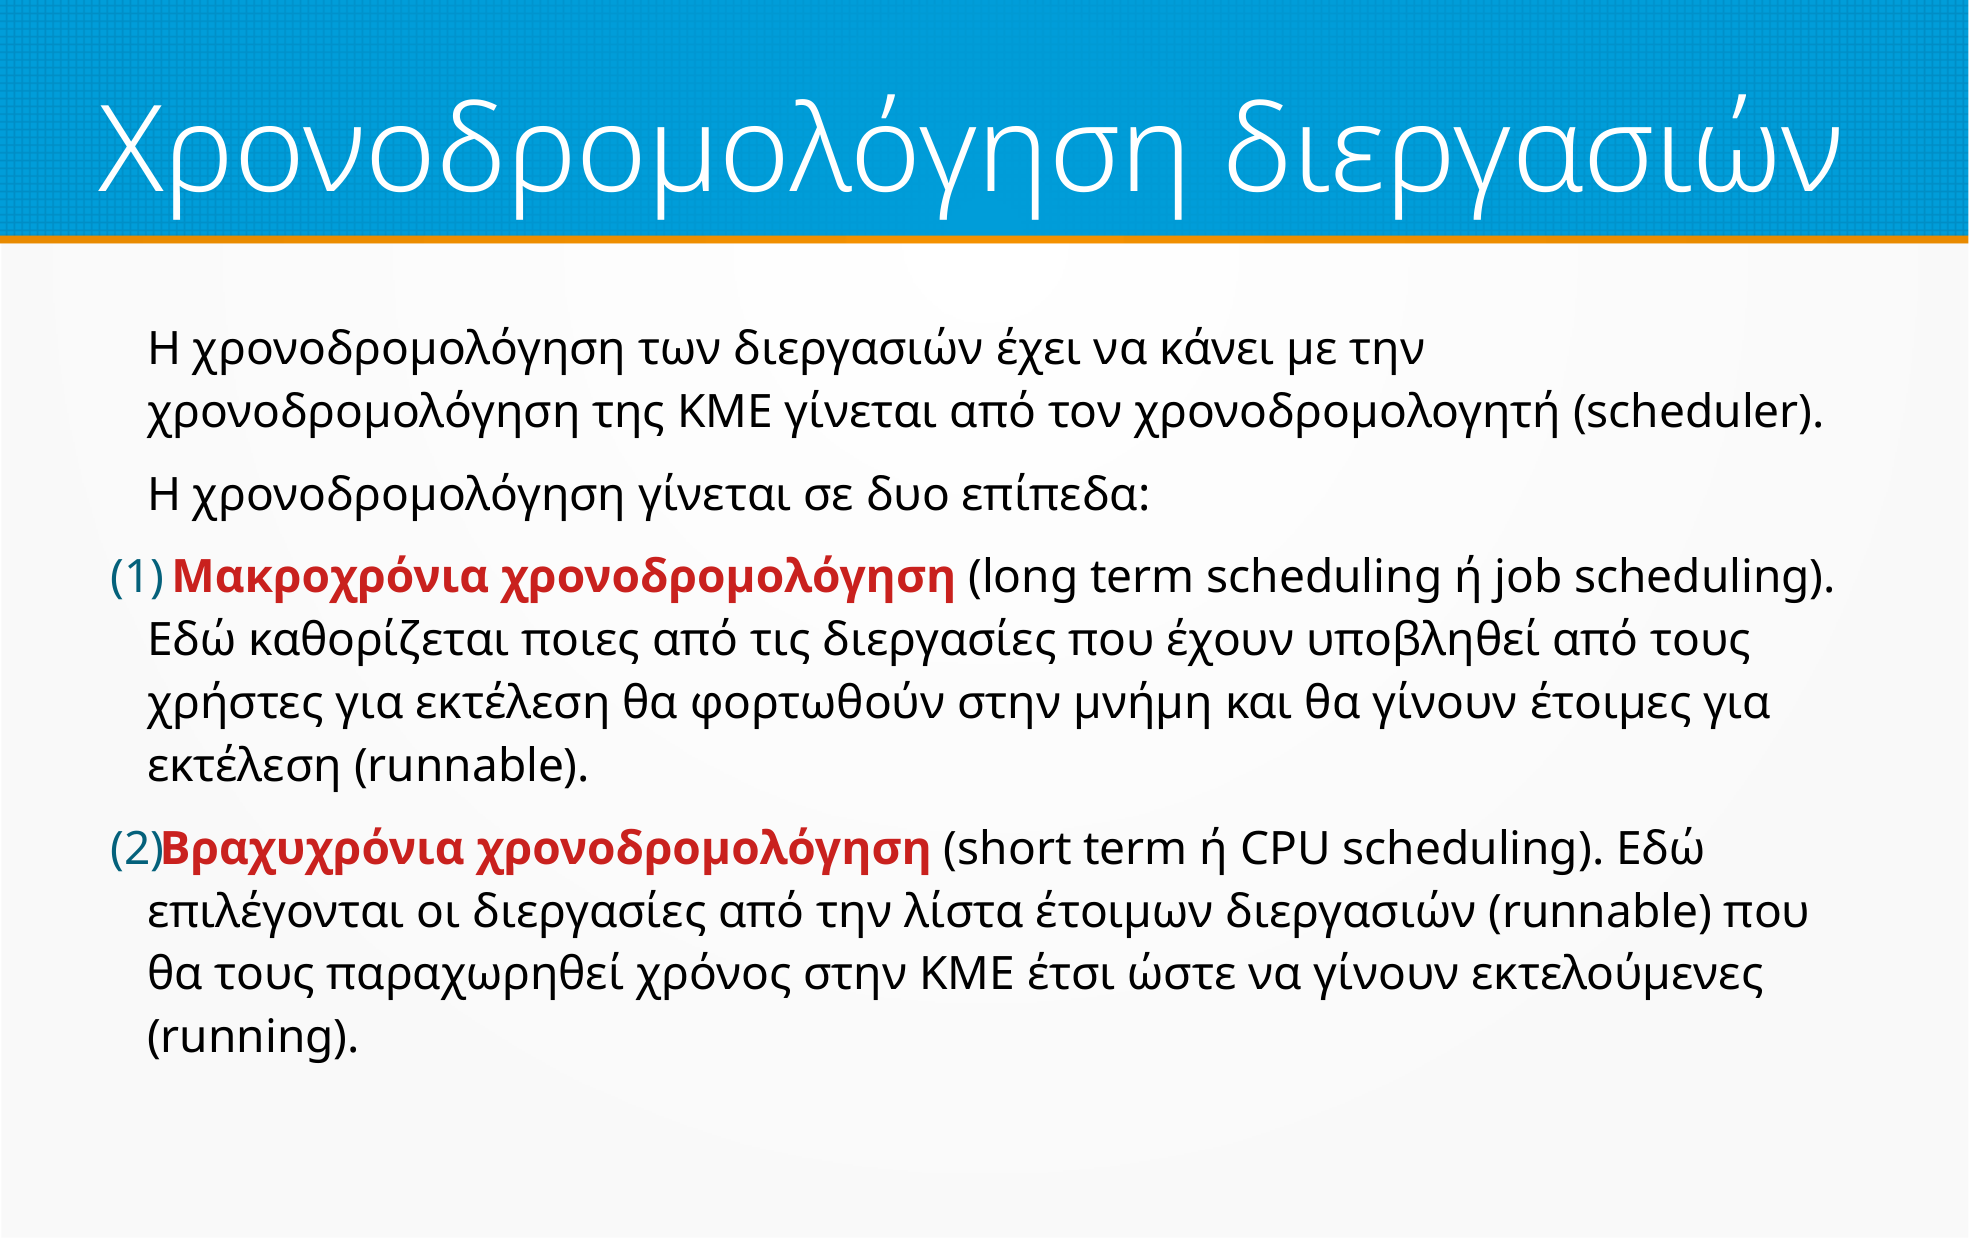

# Χρονοδρομολόγηση διεργασιών
Η χρονοδρομολόγηση των διεργασιών έχει να κάνει με την χρονοδρομολόγηση της ΚΜΕ γίνεται από τον χρονοδρομολογητή (scheduler).
Η χρονοδρομολόγηση γίνεται σε δυο επίπεδα:
 Μακροχρόνια χρονοδρομολόγηση (long term scheduling ή job scheduling). Εδώ καθορίζεται ποιες από τις διεργασίες που έχουν υποβληθεί από τους χρήστες για εκτέλεση θα φορτωθούν στην μνήμη και θα γίνουν έτοιμες για εκτέλεση (runnable).
 Βραχυχρόνια χρονοδρομολόγηση (short term ή CPU scheduling). Εδώ επιλέγονται οι διεργασίες από την λίστα έτοιμων διεργασιών (runnable) που θα τους παραχωρηθεί χρόνος στην ΚΜΕ έτσι ώστε να γίνουν εκτελούμενες (running).